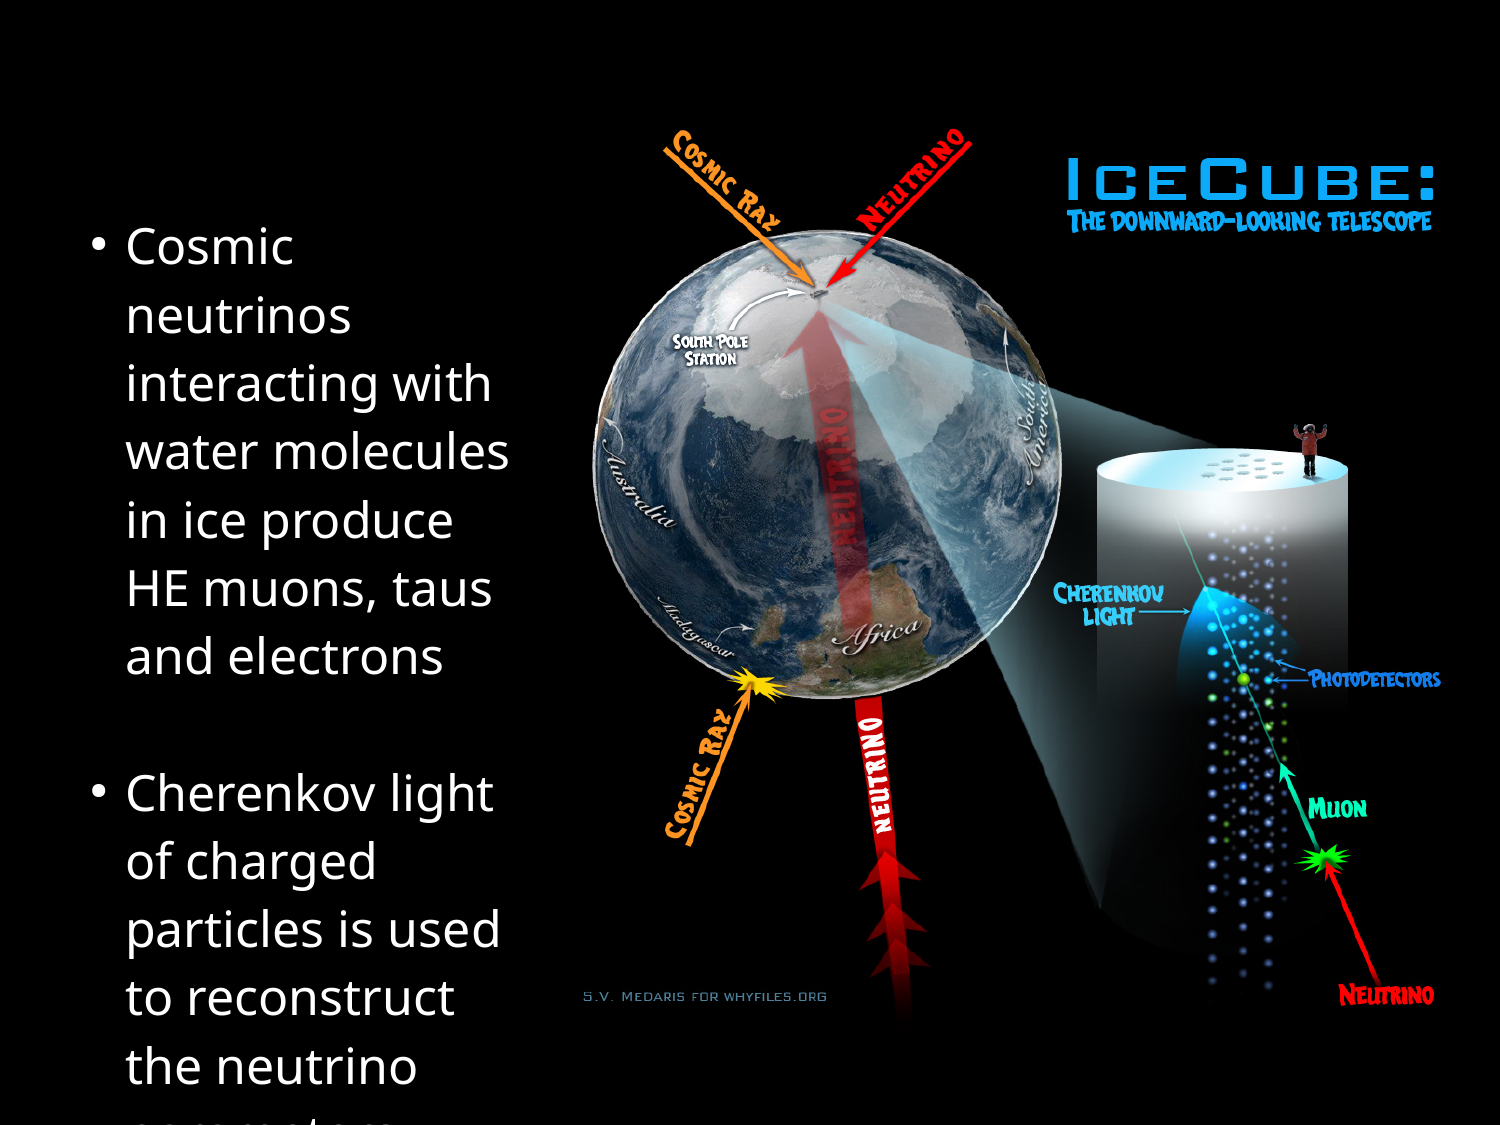

Cosmic neutrinos interacting with water molecules in ice produce HE muons, taus and electrons
Cherenkov light of charged particles is used to reconstruct the neutrino parameters